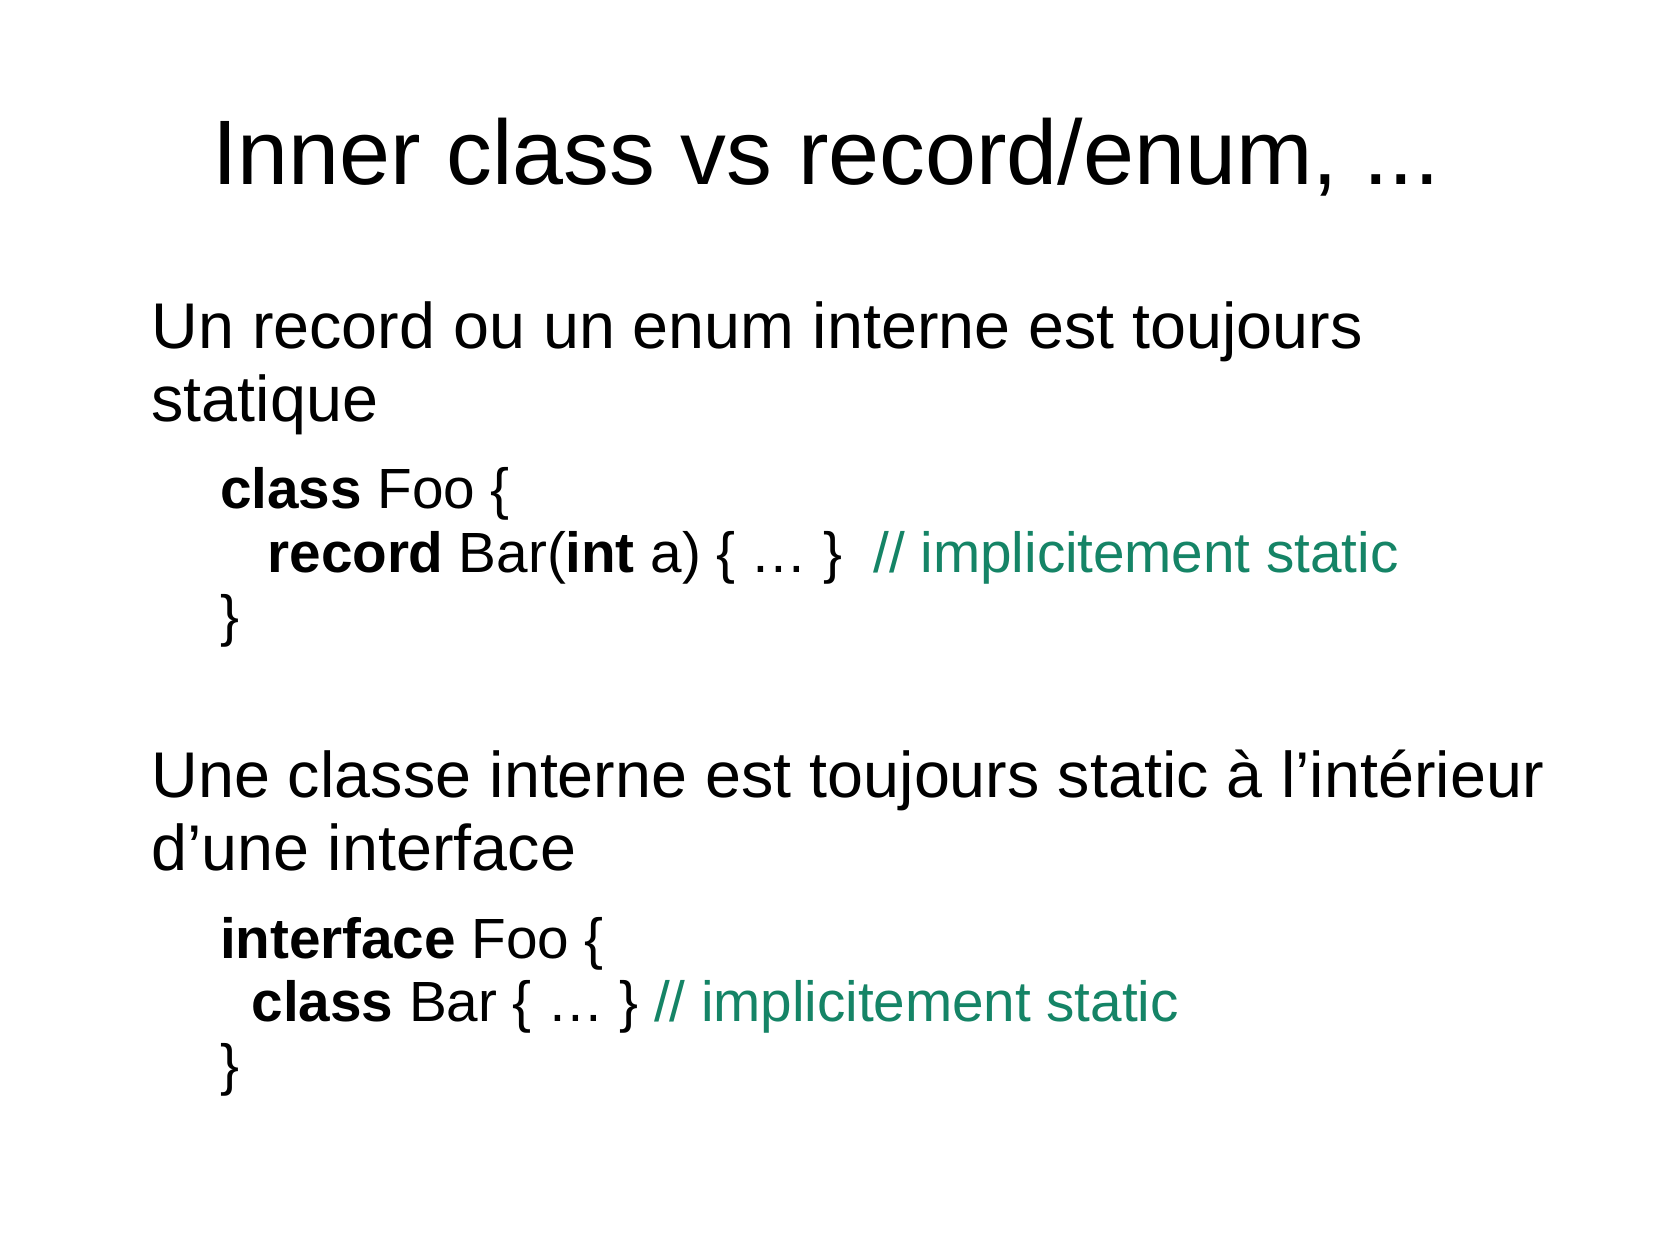

# Inner class vs record/enum, ...
Un record ou un enum interne est toujours statique
class Foo {
 record Bar(int a) { … } // implicitement static
}
Une classe interne est toujours static à l’intérieur
d’une interface
interface Foo {
 class Bar { … } // implicitement static
}